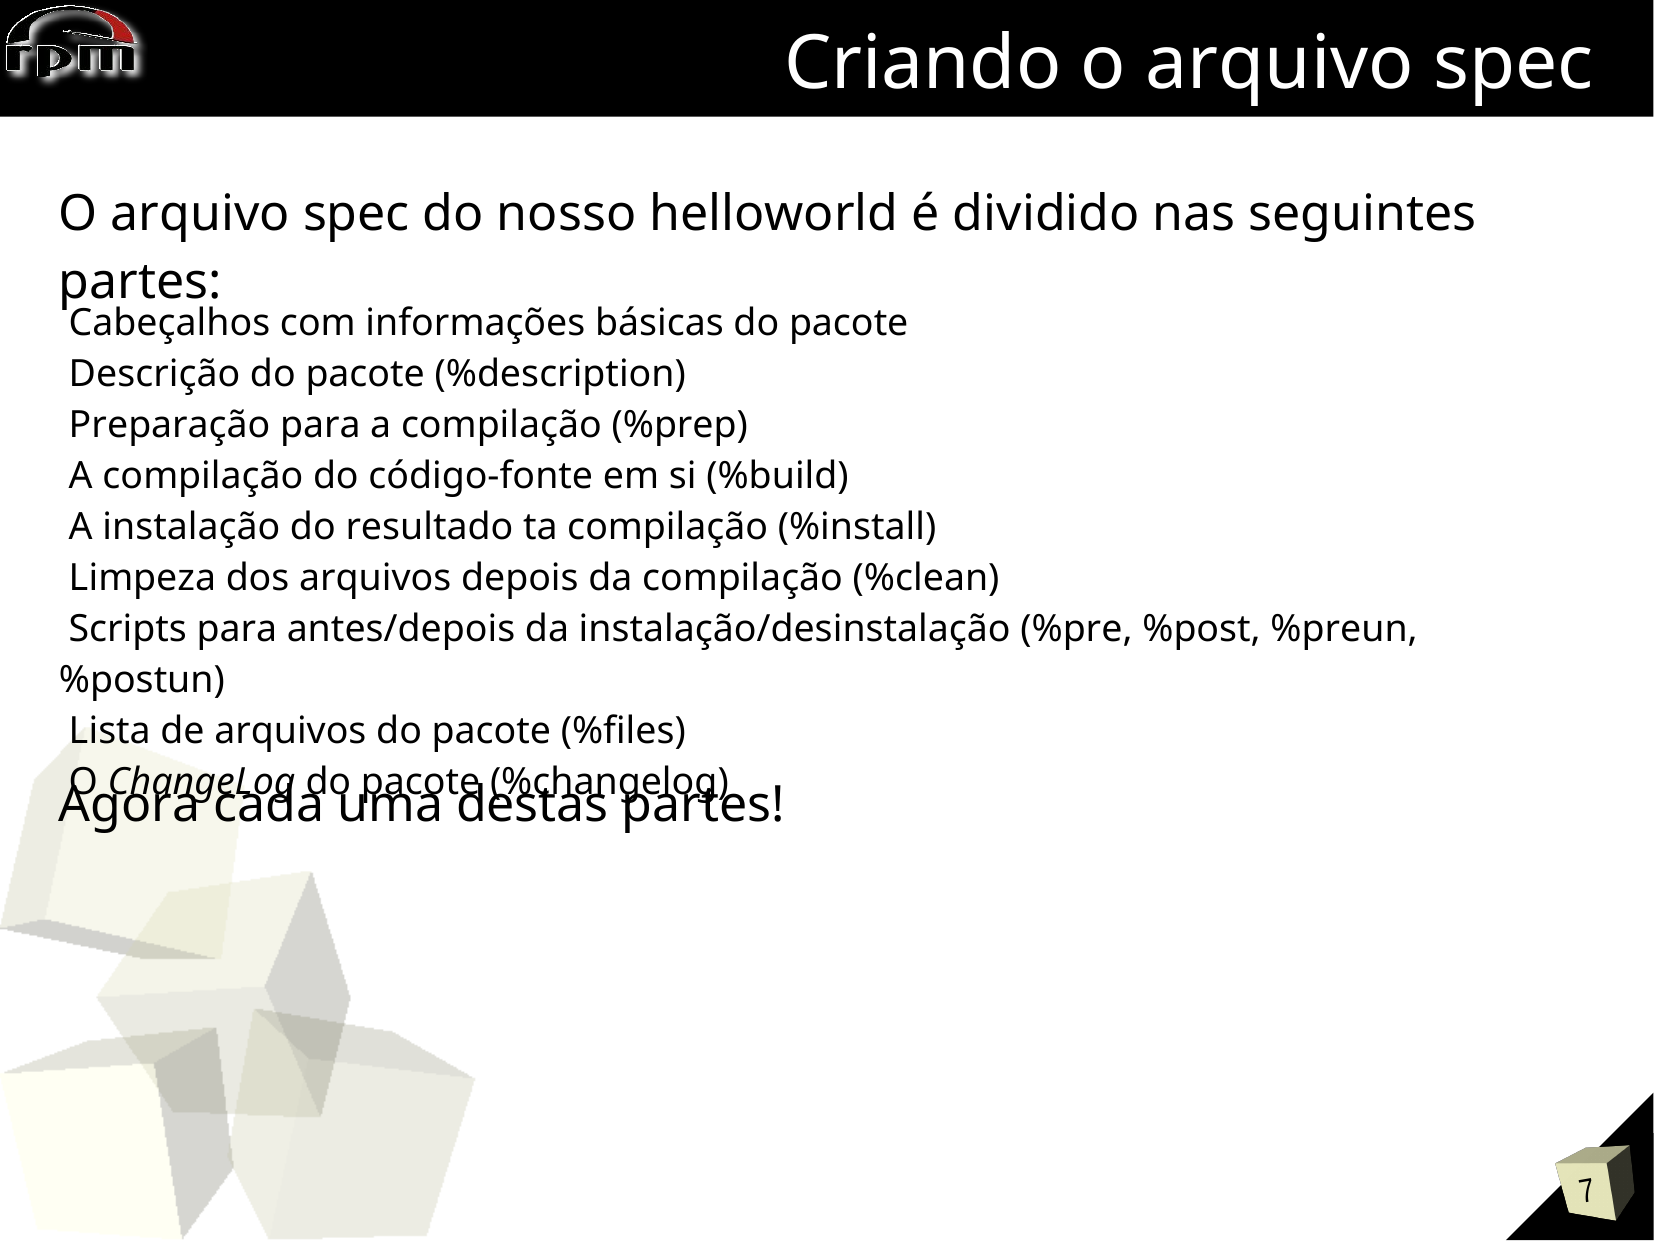

# Criando o arquivo spec
O arquivo spec do nosso helloworld é dividido nas seguintes partes:
 Cabeçalhos com informações básicas do pacote
 Descrição do pacote (%description)
 Preparação para a compilação (%prep)
 A compilação do código-fonte em si (%build)
 A instalação do resultado ta compilação (%install)
 Limpeza dos arquivos depois da compilação (%clean)
 Scripts para antes/depois da instalação/desinstalação (%pre, %post, %preun, %postun)
 Lista de arquivos do pacote (%files)
 O ChangeLog do pacote (%changelog)
Agora cada uma destas partes!